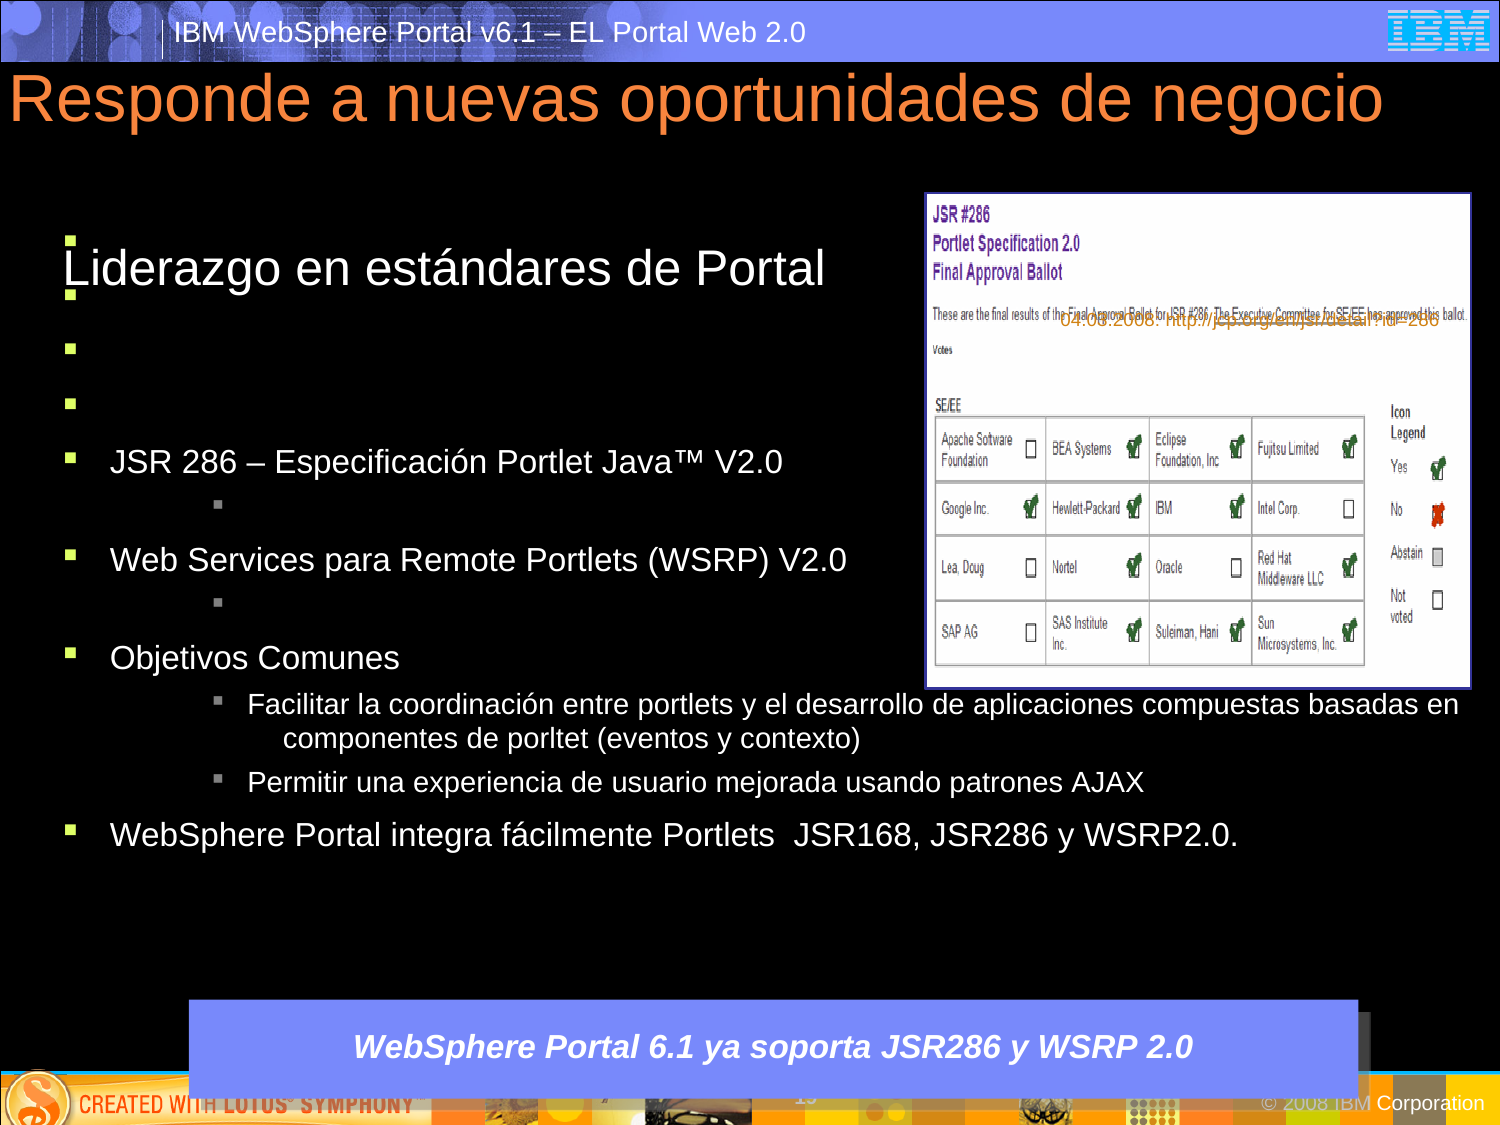

Responde a nuevas oportunidades de negocio
JSR 286 – Especificación Portlet Java™ V2.0
Web Services para Remote Portlets (WSRP) V2.0
Objetivos Comunes
Facilitar la coordinación entre portlets y el desarrollo de aplicaciones compuestas basadas en componentes de porltet (eventos y contexto)
Permitir una experiencia de usuario mejorada usando patrones AJAX
WebSphere Portal integra fácilmente Portlets JSR168, JSR286 y WSRP2.0.
# Liderazgo en estándares de Portal
04.03.2008: http://jcp.org/en/jsr/detail?id=286
WebSphere Portal 6.1 ya soporta JSR286 y WSRP 2.0
19